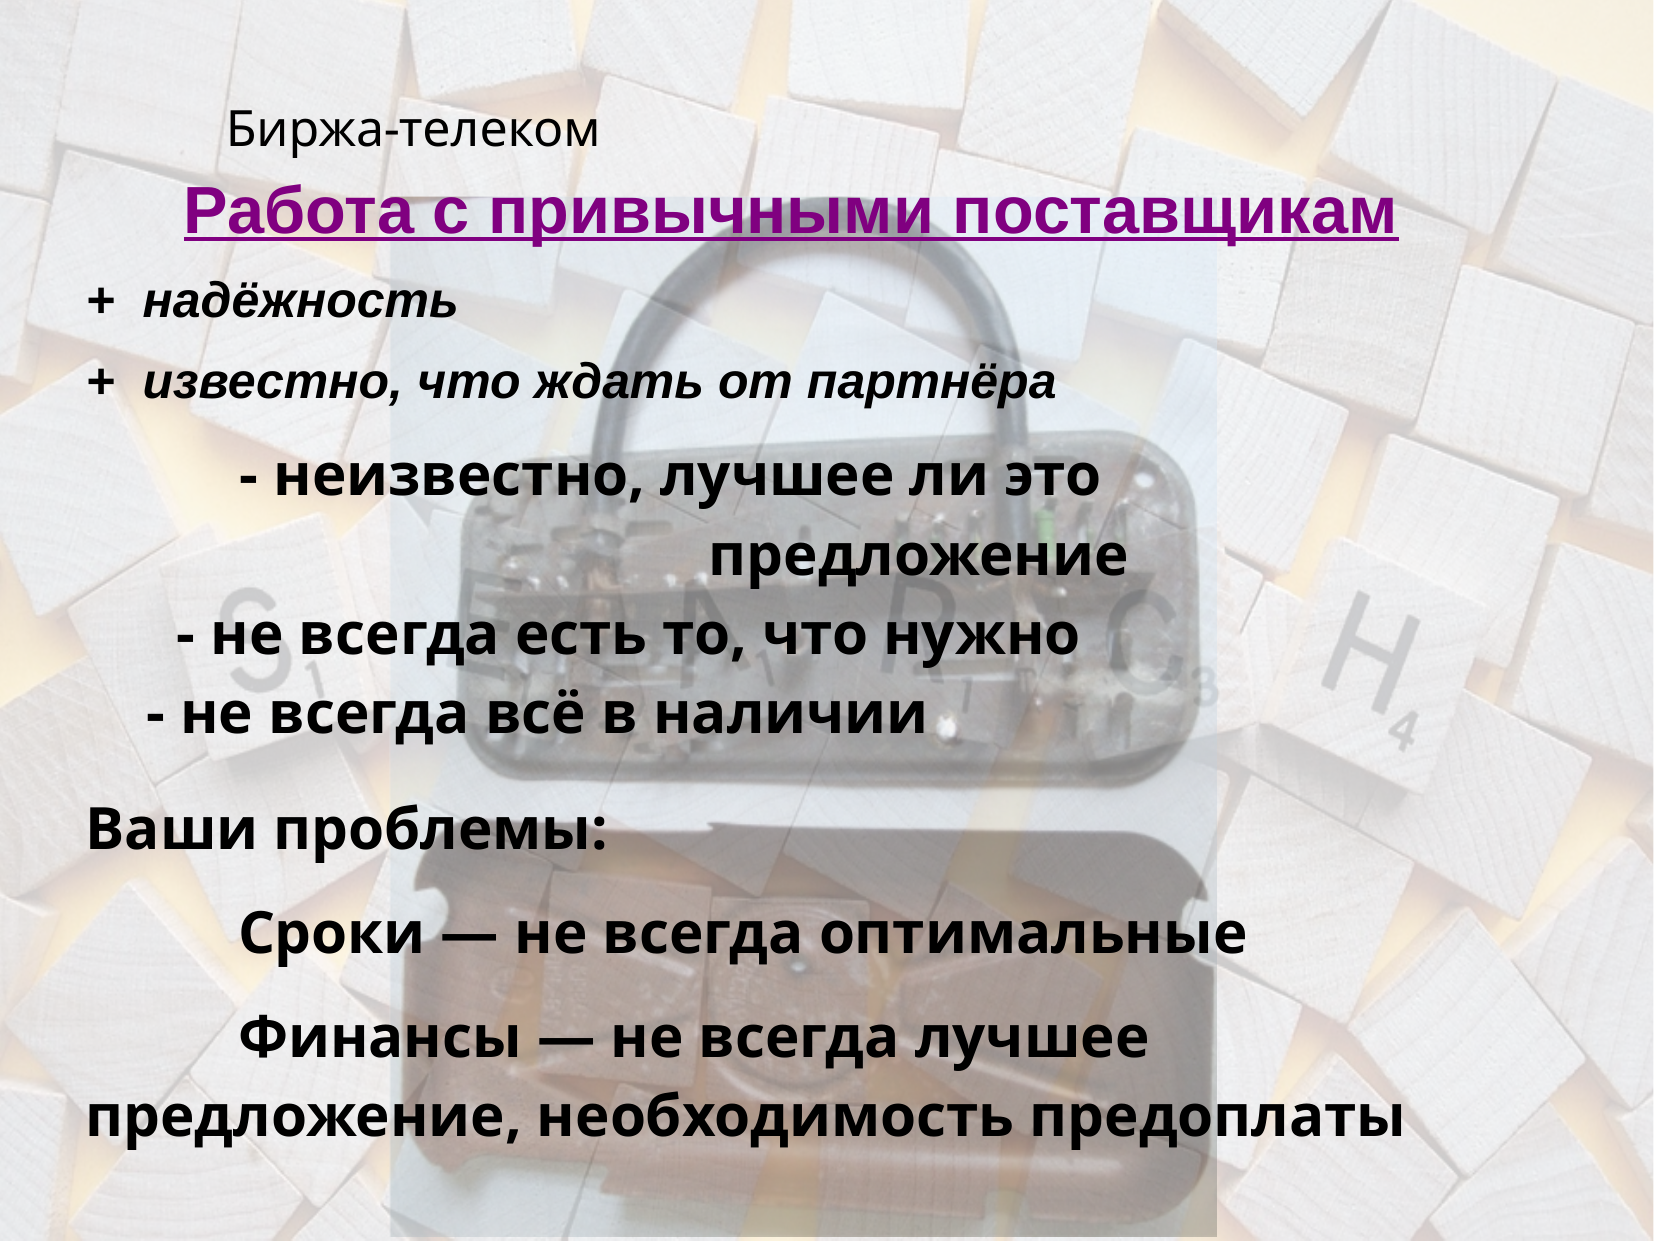

# Биржа-телеком
Работа с привычными поставщикам
+ надёжность
+ известно, что ждать от партнёра
 - неизвестно, лучшее ли это предложение - не всегда есть то, что нужно - не всегда всё в наличии
Ваши проблемы:
 Сроки — не всегда оптимальные
 Финансы — не всегда лучшее предложение, необходимость предоплаты